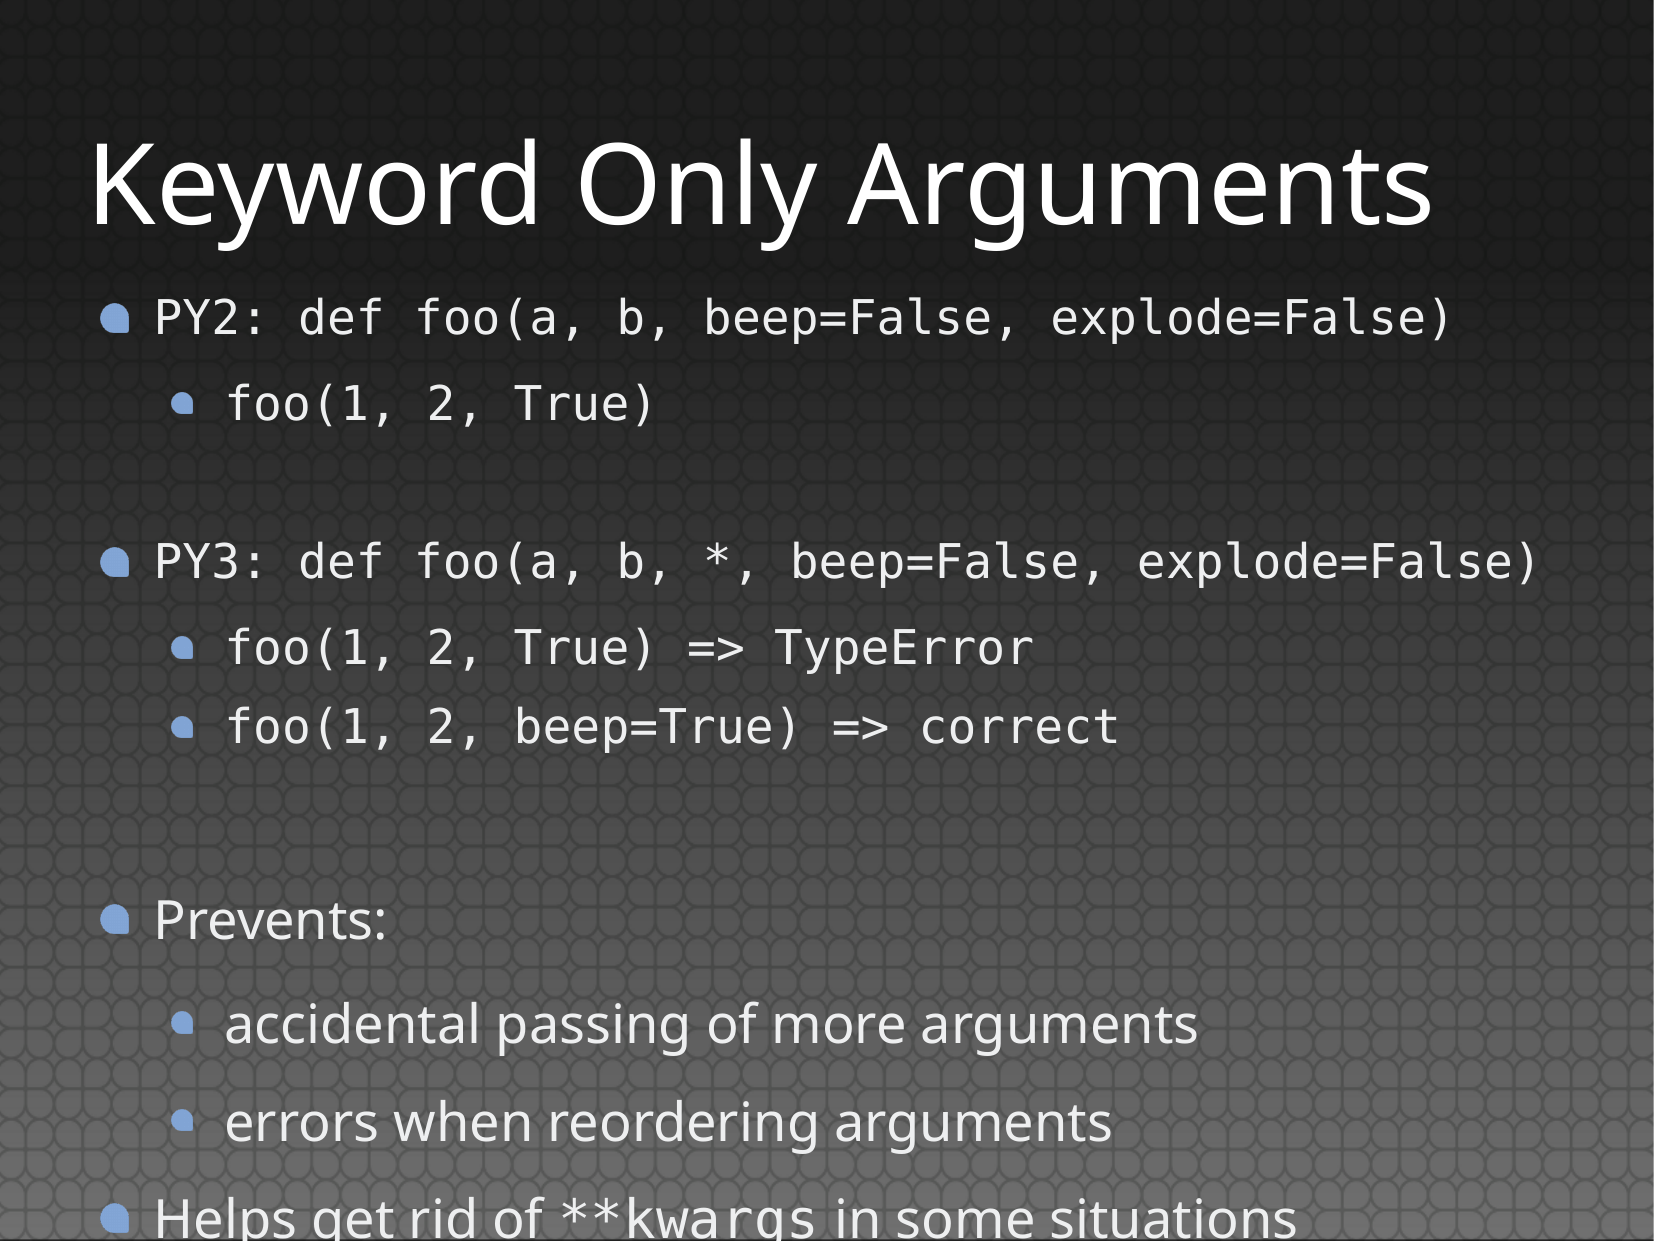

# Keyword Only Arguments
PY2: def foo(a, b, beep=False, explode=False)
foo(1, 2, True)
PY3: def foo(a, b, *, beep=False, explode=False)
foo(1, 2, True) => TypeError
foo(1, 2, beep=True) => correct
Prevents:
accidental passing of more arguments
errors when reordering arguments
Helps get rid of **kwargs in some situations